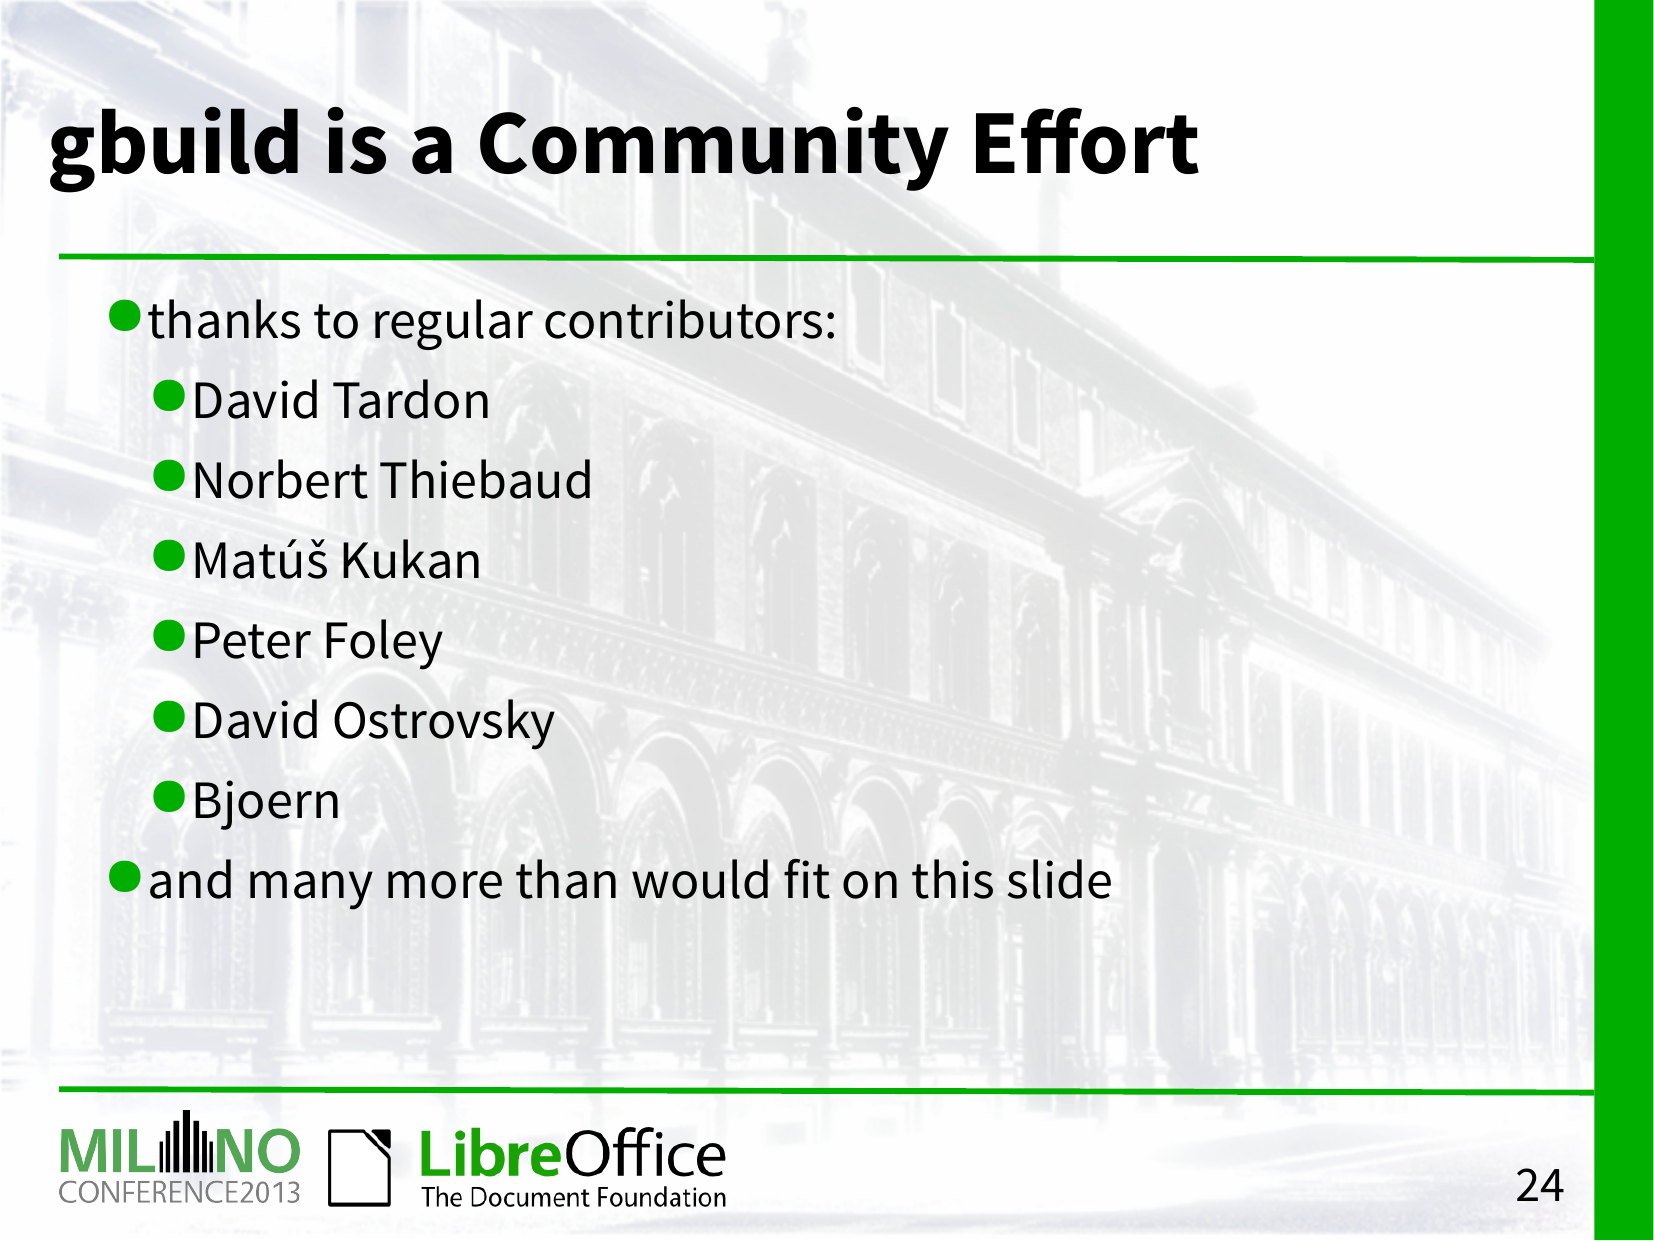

# gbuild is a Community Effort
thanks to regular contributors:
David Tardon
Norbert Thiebaud
Matúš Kukan
Peter Foley
David Ostrovsky
Bjoern
and many more than would fit on this slide
24